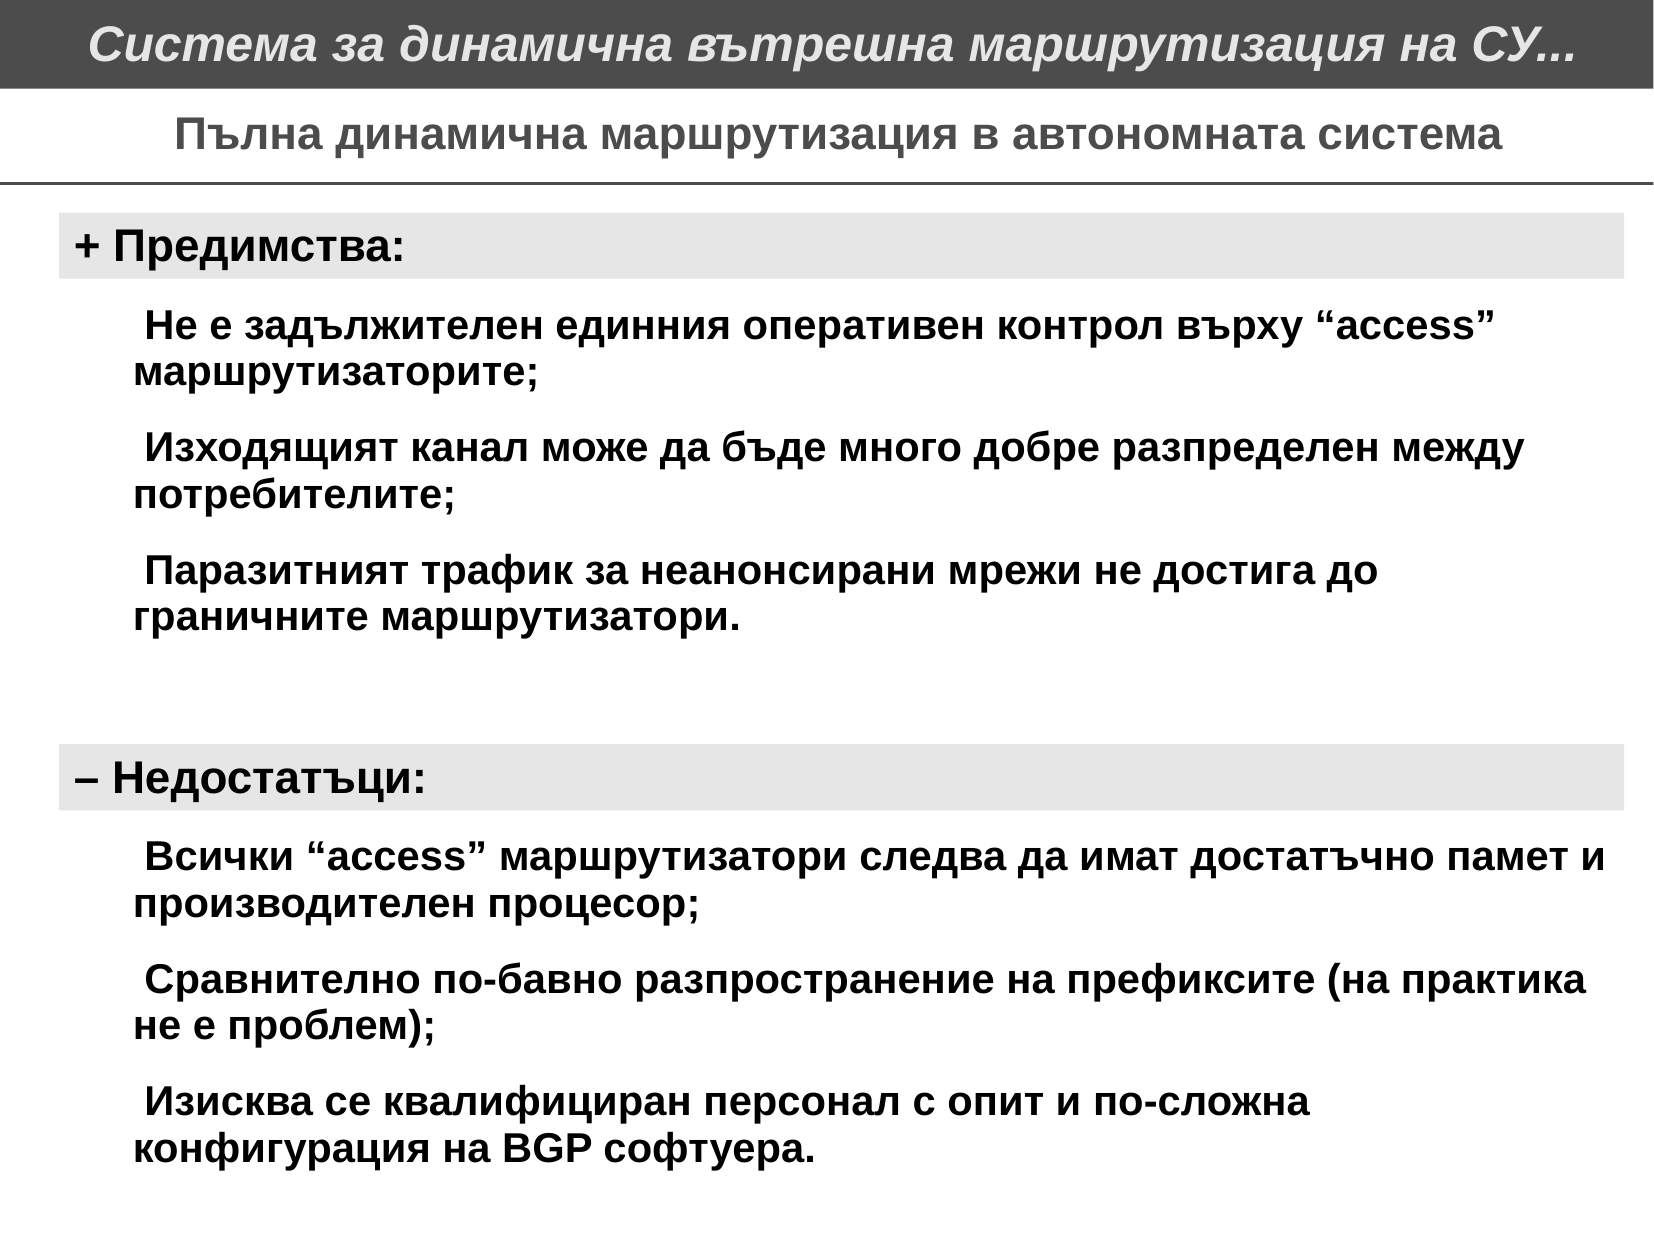

Система за динамична вътрешна маршрутизация на СУ...
Пълна динамична маршрутизация в автономната система
+ Предимства:
 Не е задължителен единния оперативен контрол върху “access” маршрутизаторите;
 Изходящият канал може да бъде много добре разпределен между потребителите;
 Паразитният трафик за неанонсирани мрежи не достига до граничните маршрутизатори.
– Недостатъци:
 Всички “access” маршрутизатори следва да имат достатъчно памет и производителен процесор;
 Сравнително по-бавно разпространение на префиксите (на практика не е проблем);
 Изисква се квалифициран персонал с опит и по-сложна конфигурация на BGP софтуера.